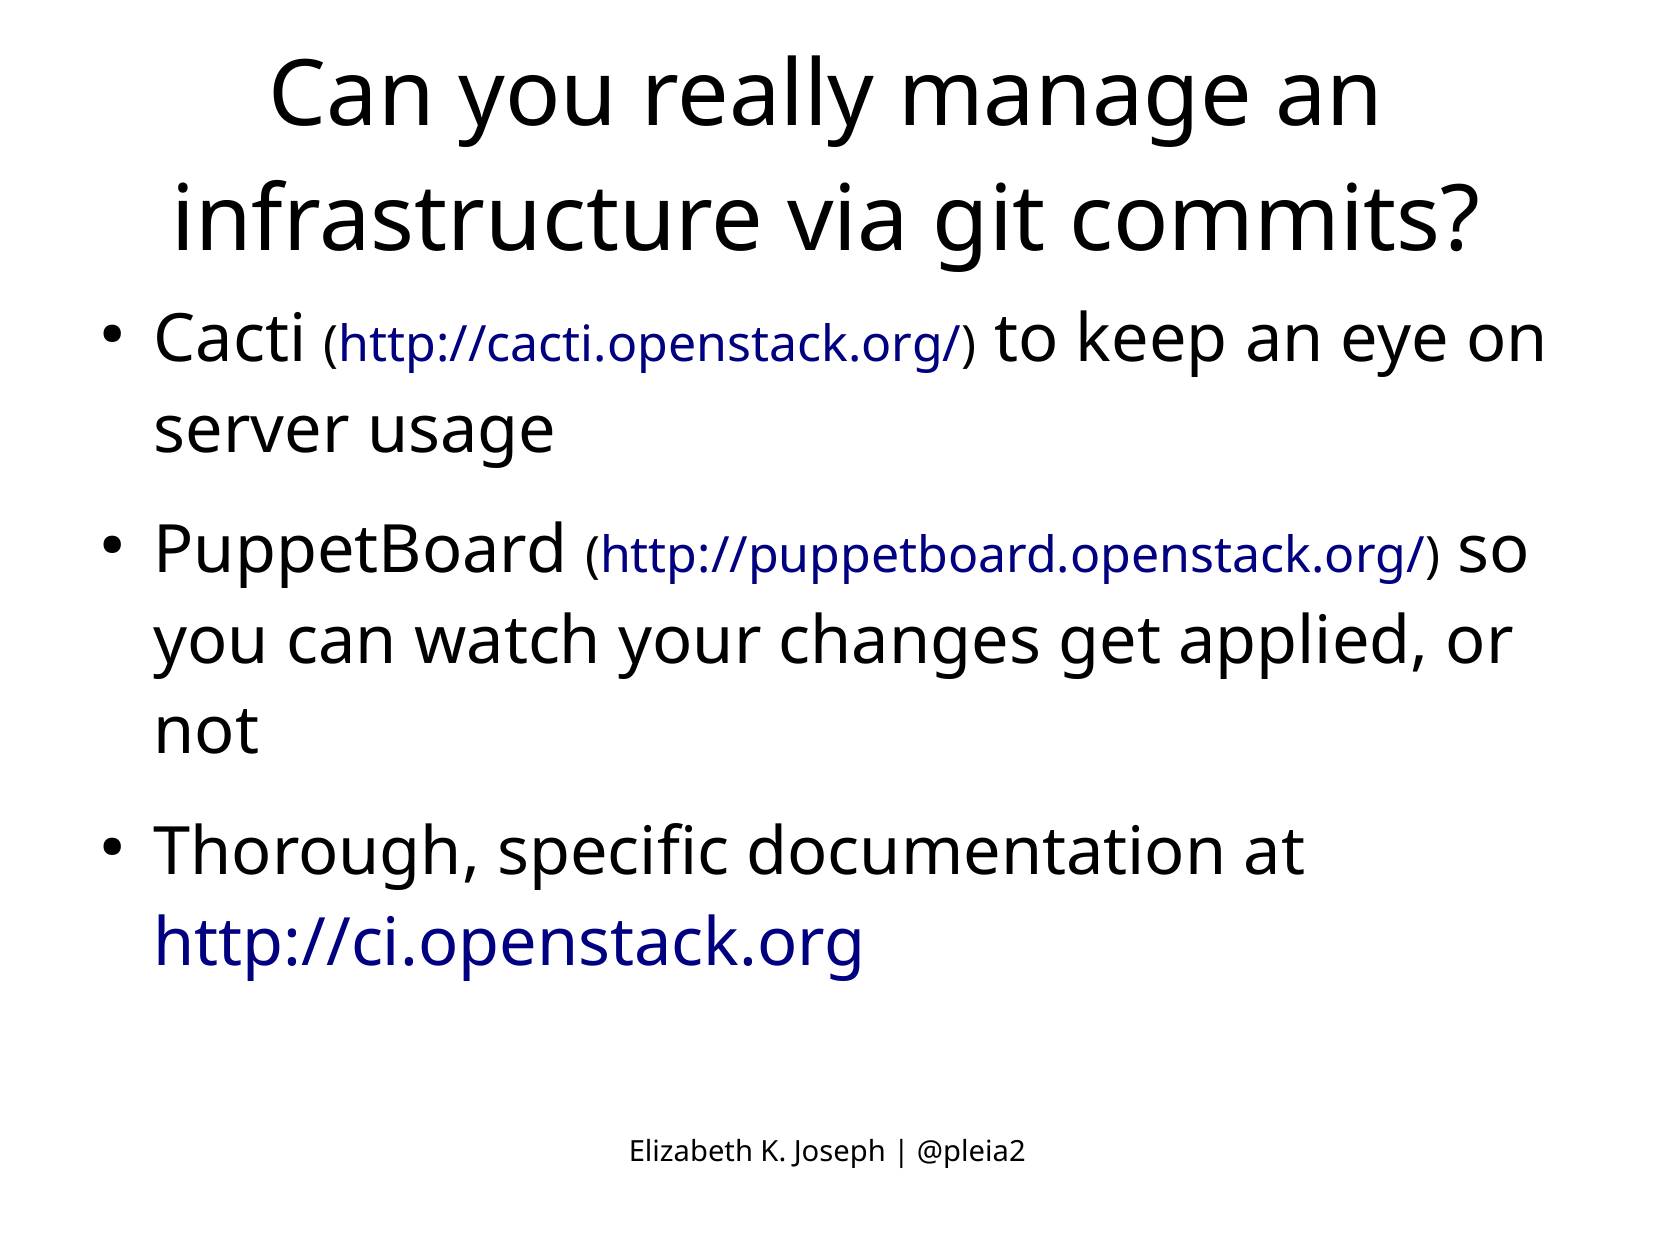

# Can you really manage an infrastructure via git commits?
Cacti (http://cacti.openstack.org/) to keep an eye on server usage
PuppetBoard (http://puppetboard.openstack.org/) so you can watch your changes get applied, or not
Thorough, specific documentation athttp://ci.openstack.org
Elizabeth K. Joseph | @pleia2